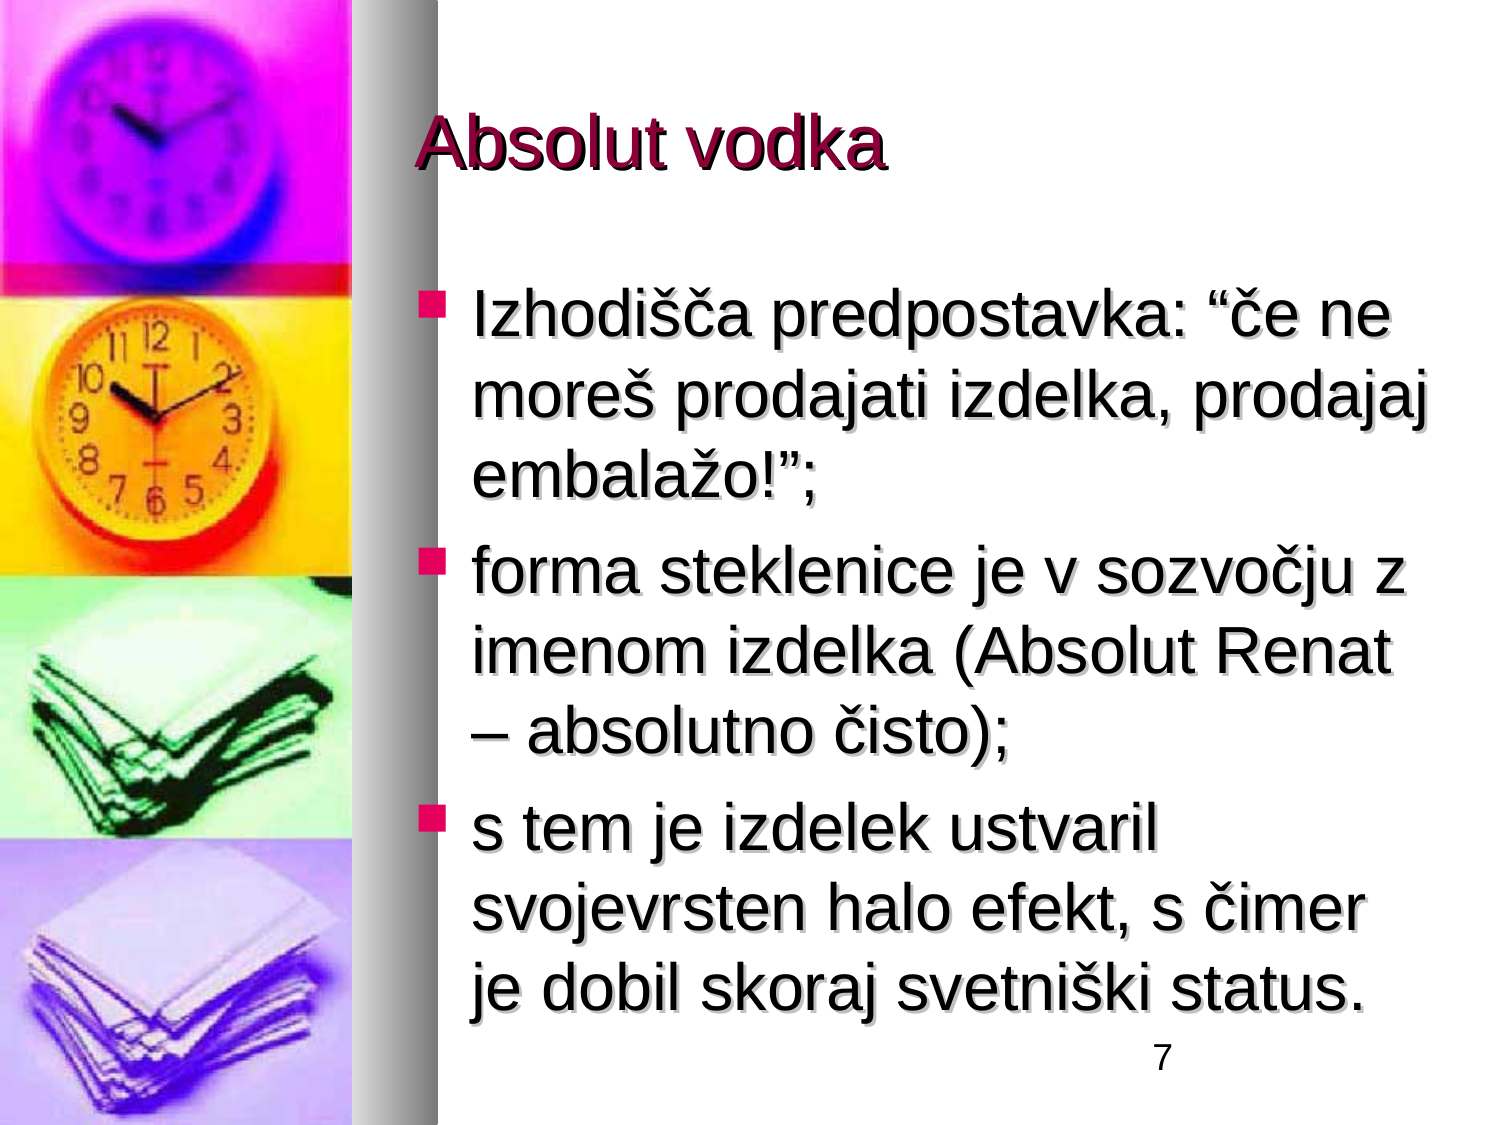

# Absolut vodka
Izhodišča predpostavka: “če ne moreš prodajati izdelka, prodajaj embalažo!”;
forma steklenice je v sozvočju z imenom izdelka (Absolut Renat – absolutno čisto);
s tem je izdelek ustvaril svojevrsten halo efekt, s čimer je dobil skoraj svetniški status.
7